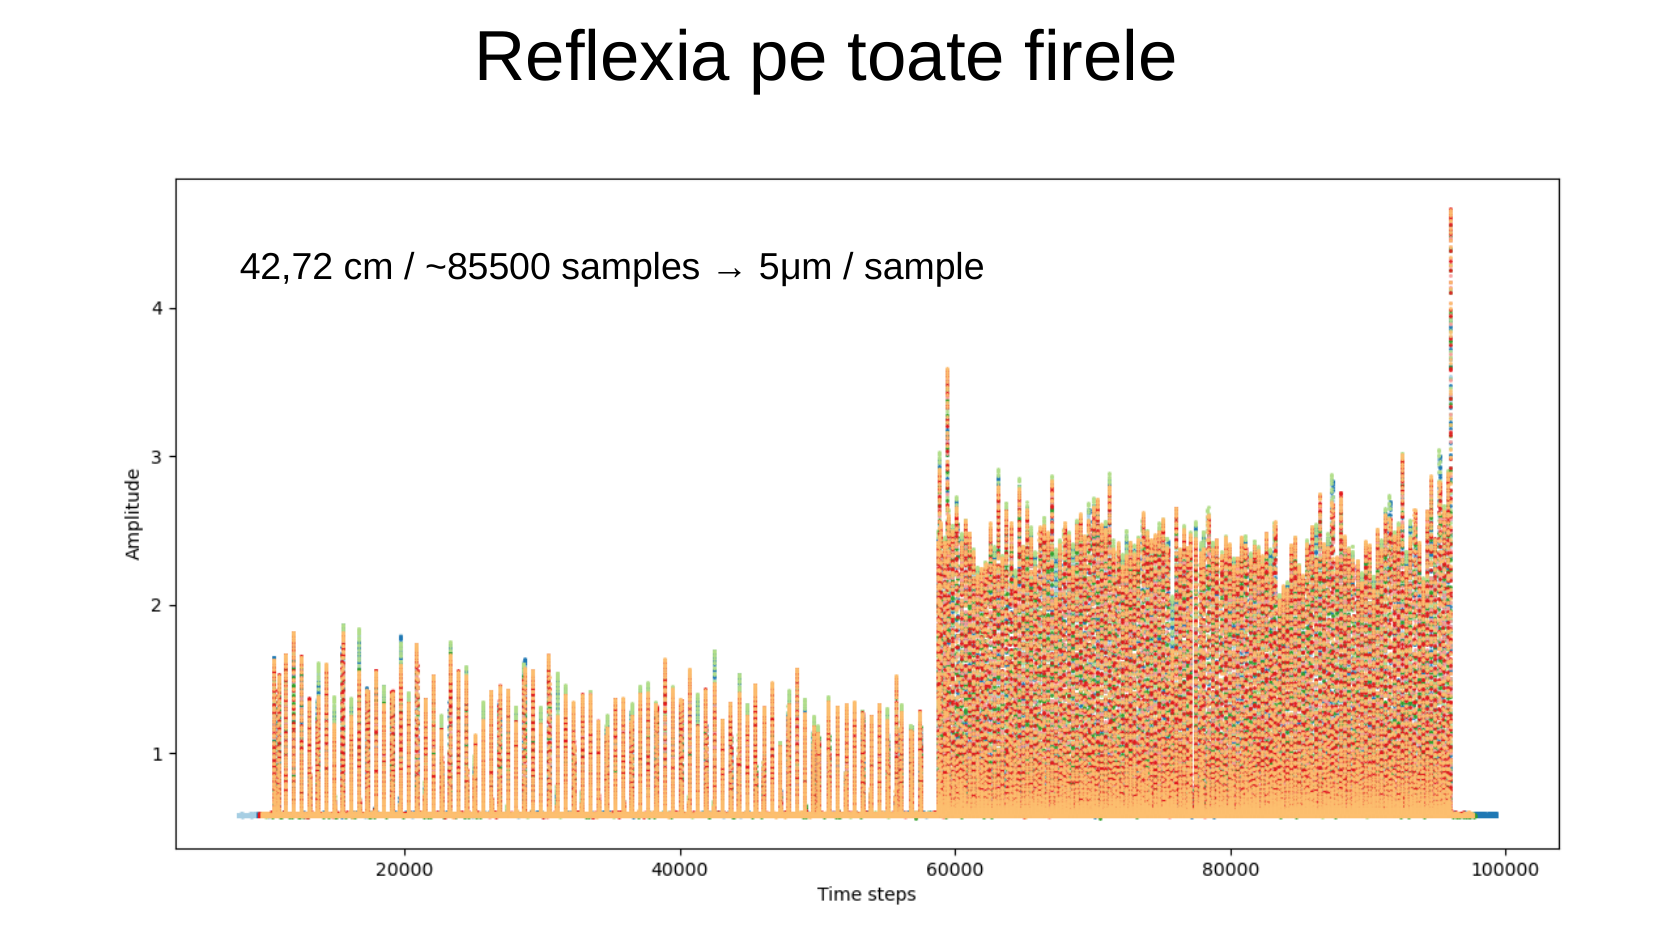

# Reflexia pe toate firele
42,72 cm / ~85500 samples → 5μm / sample